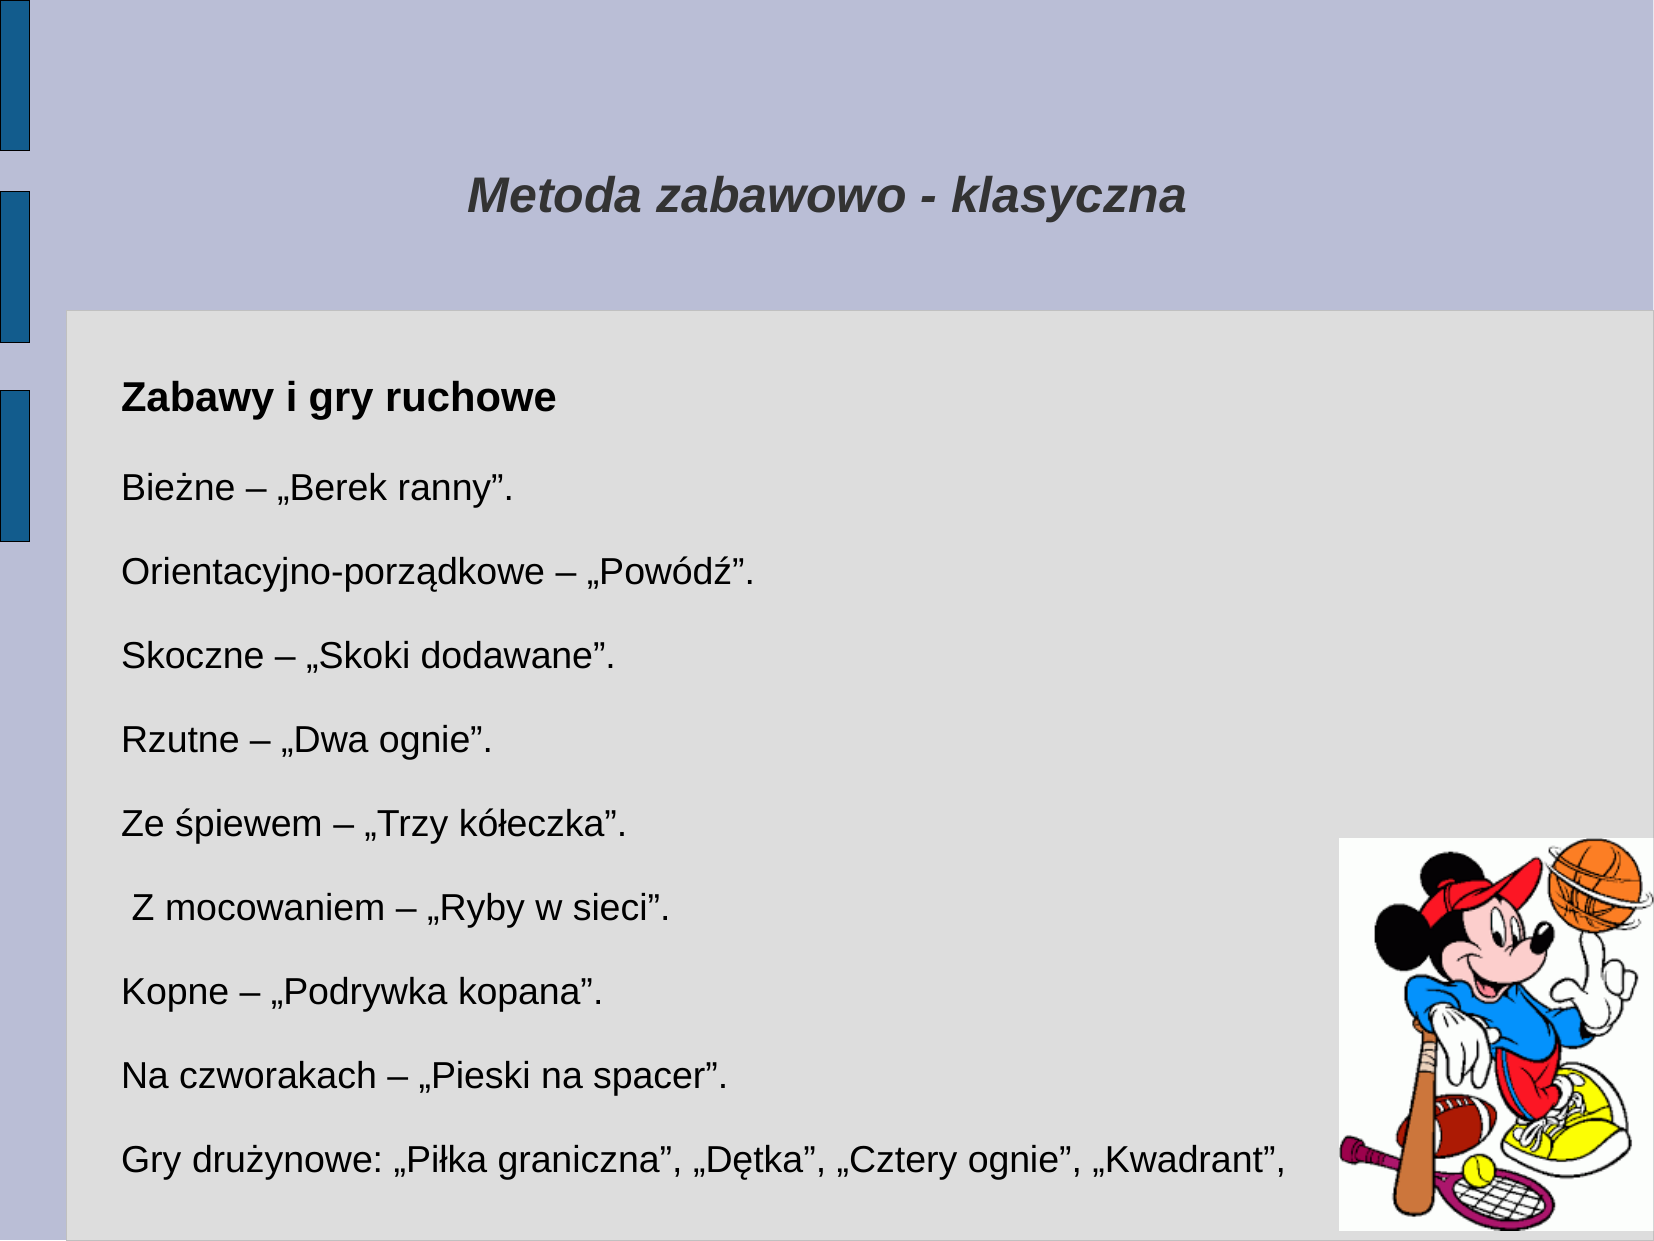

# Metoda zabawowo - klasyczna
Zabawy i gry ruchowe
Bieżne – „Berek ranny”.
Orientacyjno-porządkowe – „Powódź”.
Skoczne – „Skoki dodawane”.
Rzutne – „Dwa ognie”.
Ze śpiewem – „Trzy kółeczka”.
 Z mocowaniem – „Ryby w sieci”.
Kopne – „Podrywka kopana”.
Na czworakach – „Pieski na spacer”.
Gry drużynowe: „Piłka graniczna”, „Dętka”, „Cztery ognie”, „Kwadrant”,